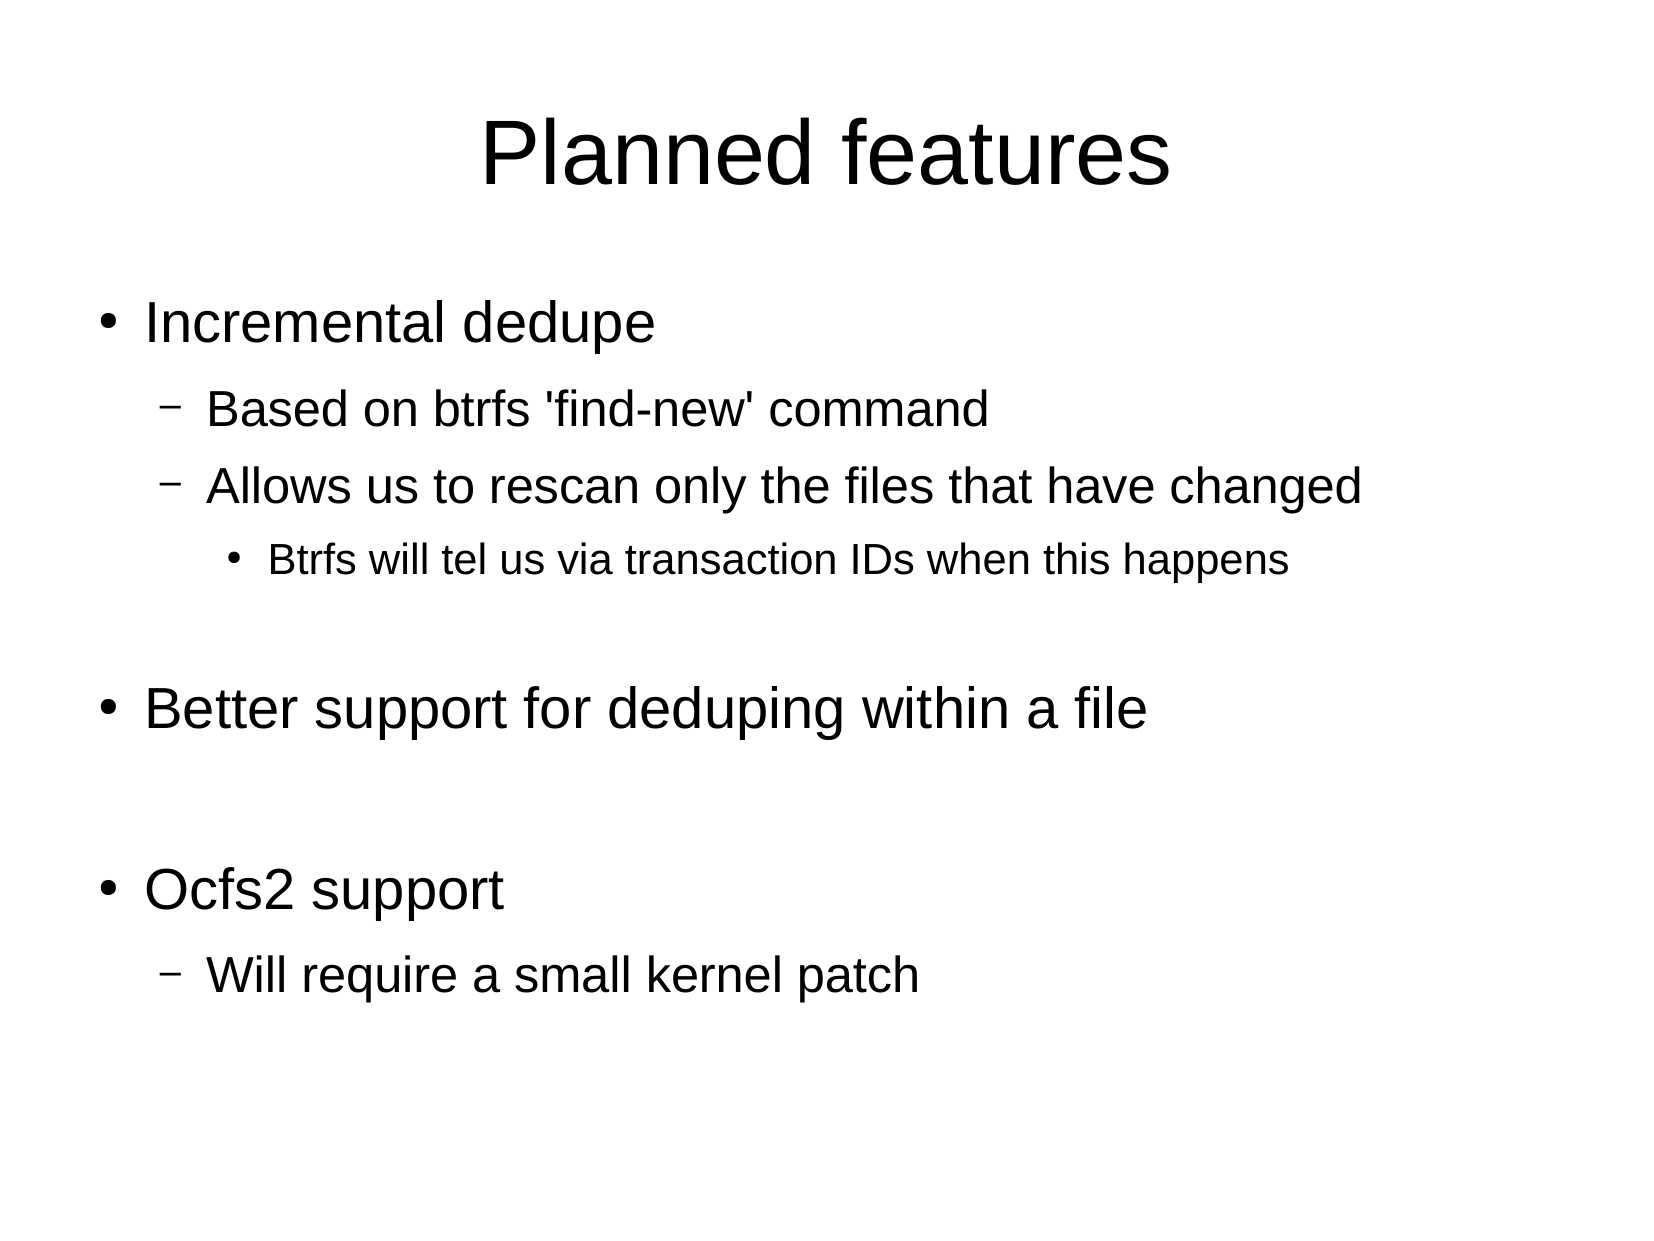

# Planned features
Incremental dedupe
Based on btrfs 'find-new' command
Allows us to rescan only the files that have changed
Btrfs will tel us via transaction IDs when this happens
Better support for deduping within a file
Ocfs2 support
Will require a small kernel patch